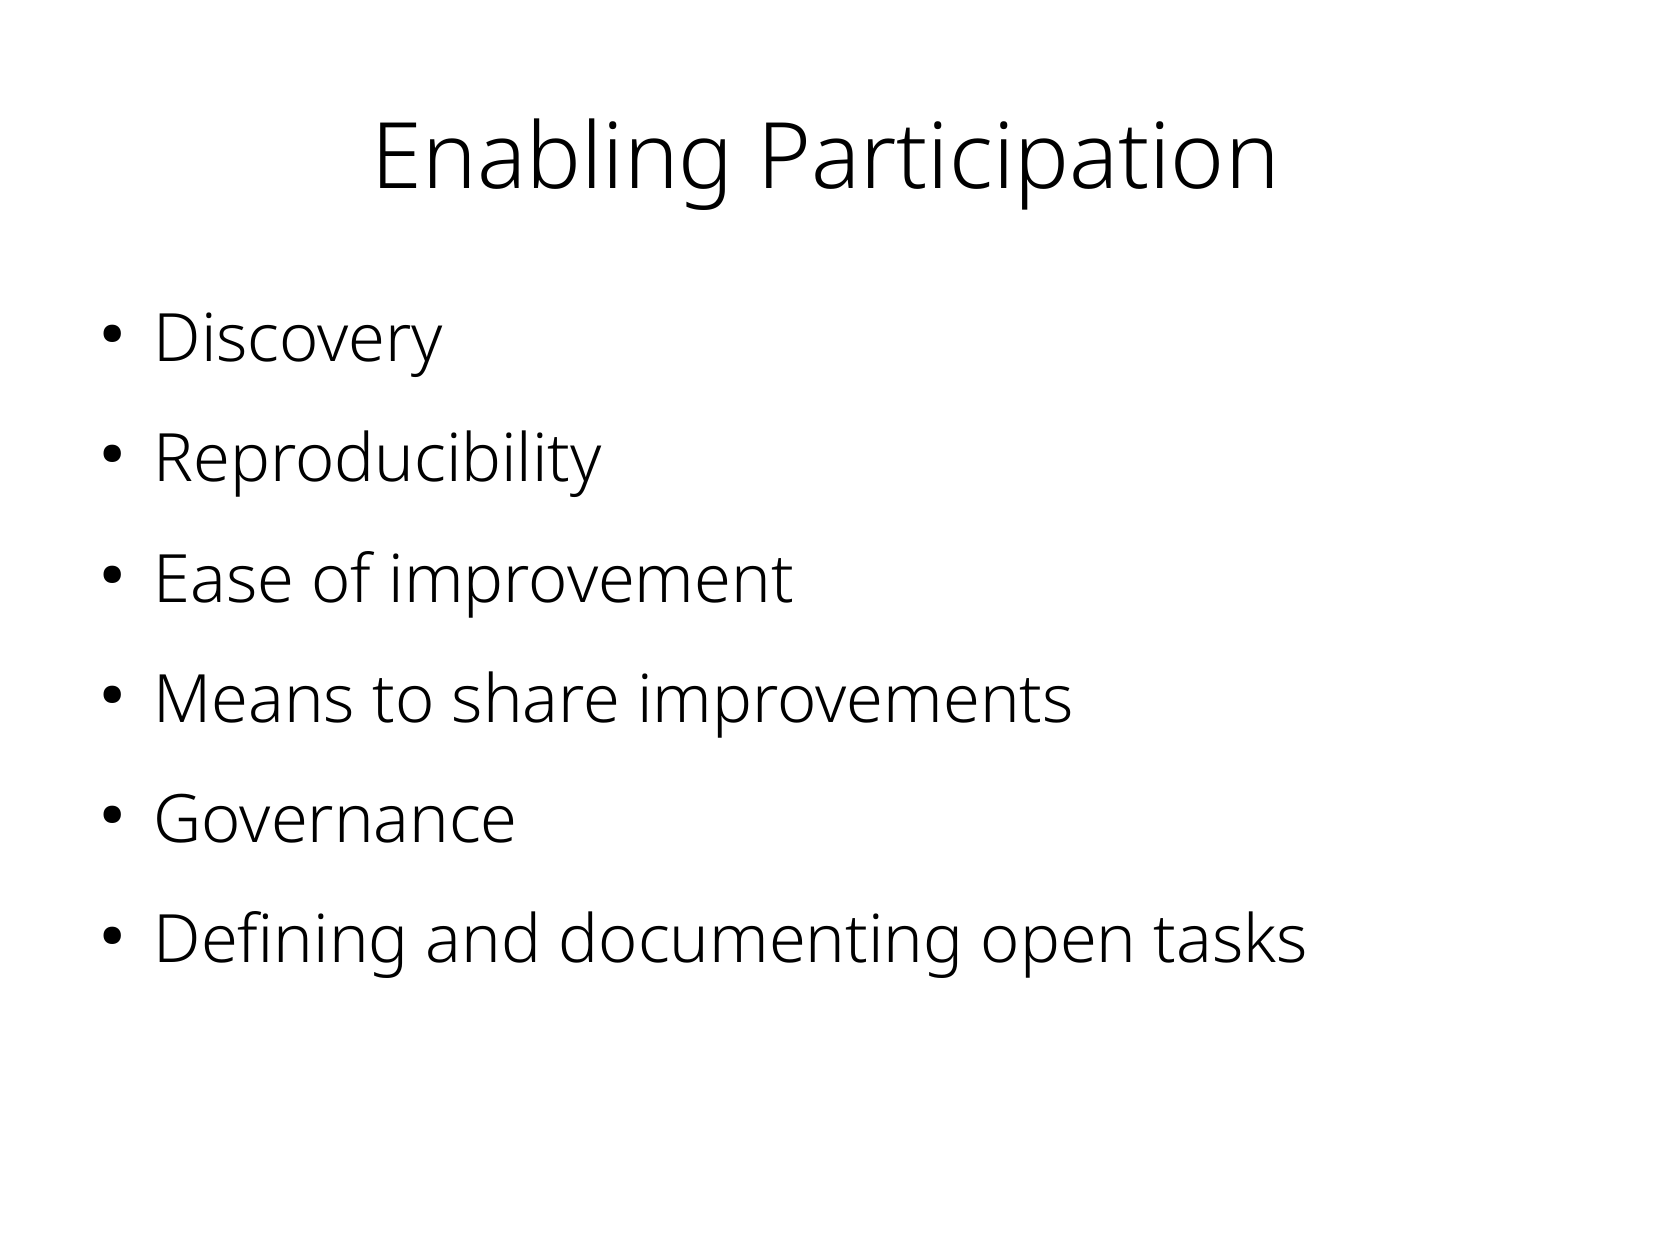

# Enabling Participation
Discovery
Reproducibility
Ease of improvement
Means to share improvements
Governance
Defining and documenting open tasks